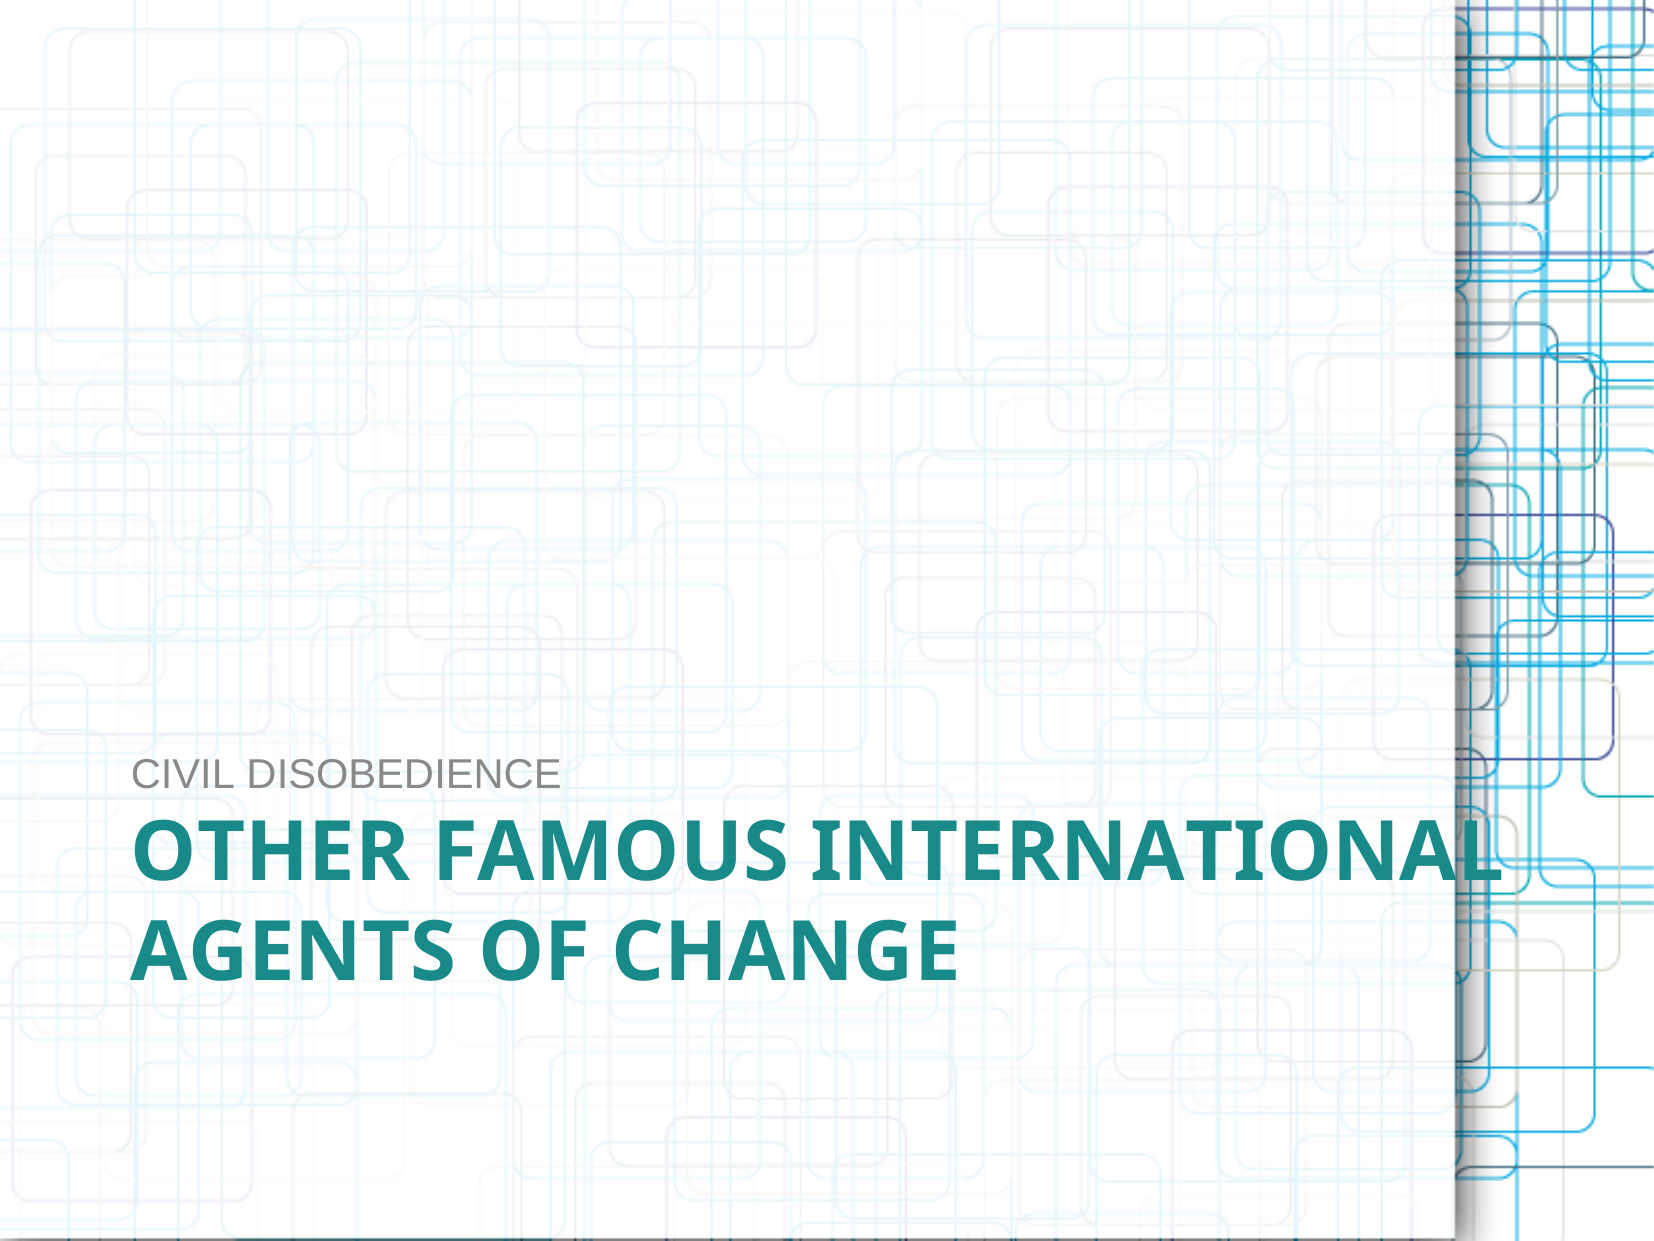

CIVIL DISOBEDIENCE
# Other famous international agents of change